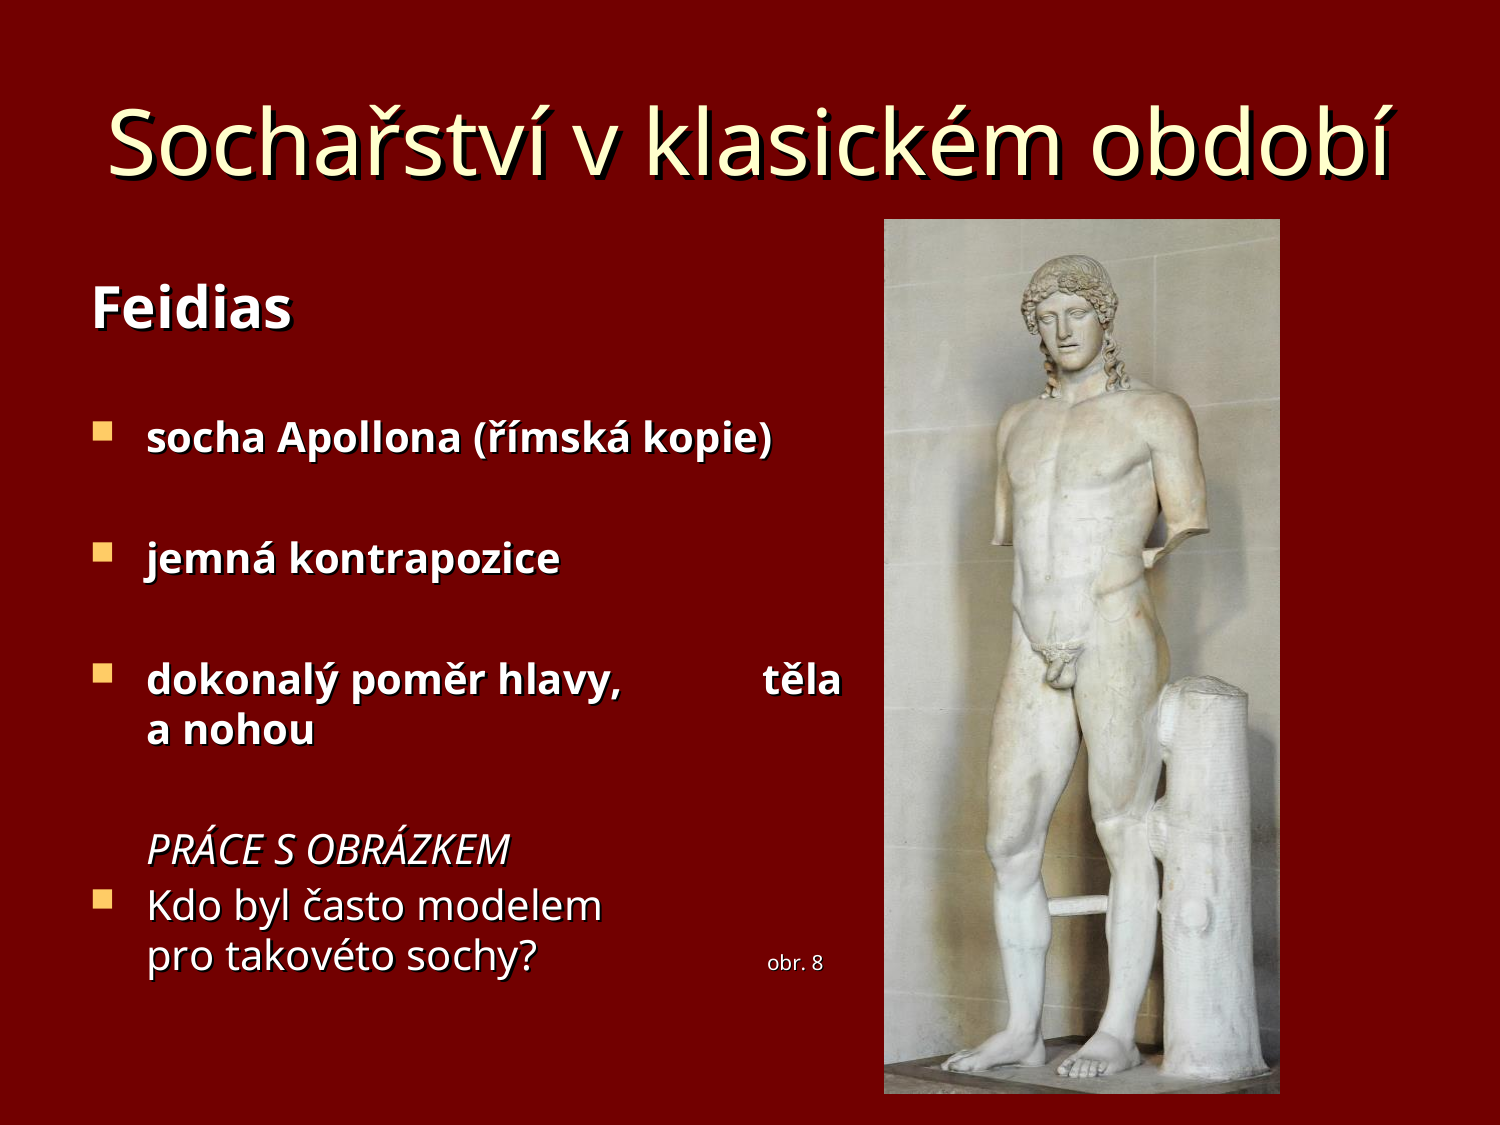

# Sochařství v klasickém období
Feidias
socha Apollona (římská kopie)
jemná kontrapozice
dokonalý poměr hlavy, těla a nohou
	PRÁCE S OBRÁZKEM
Kdo byl často modelem pro takovéto sochy? obr. 8